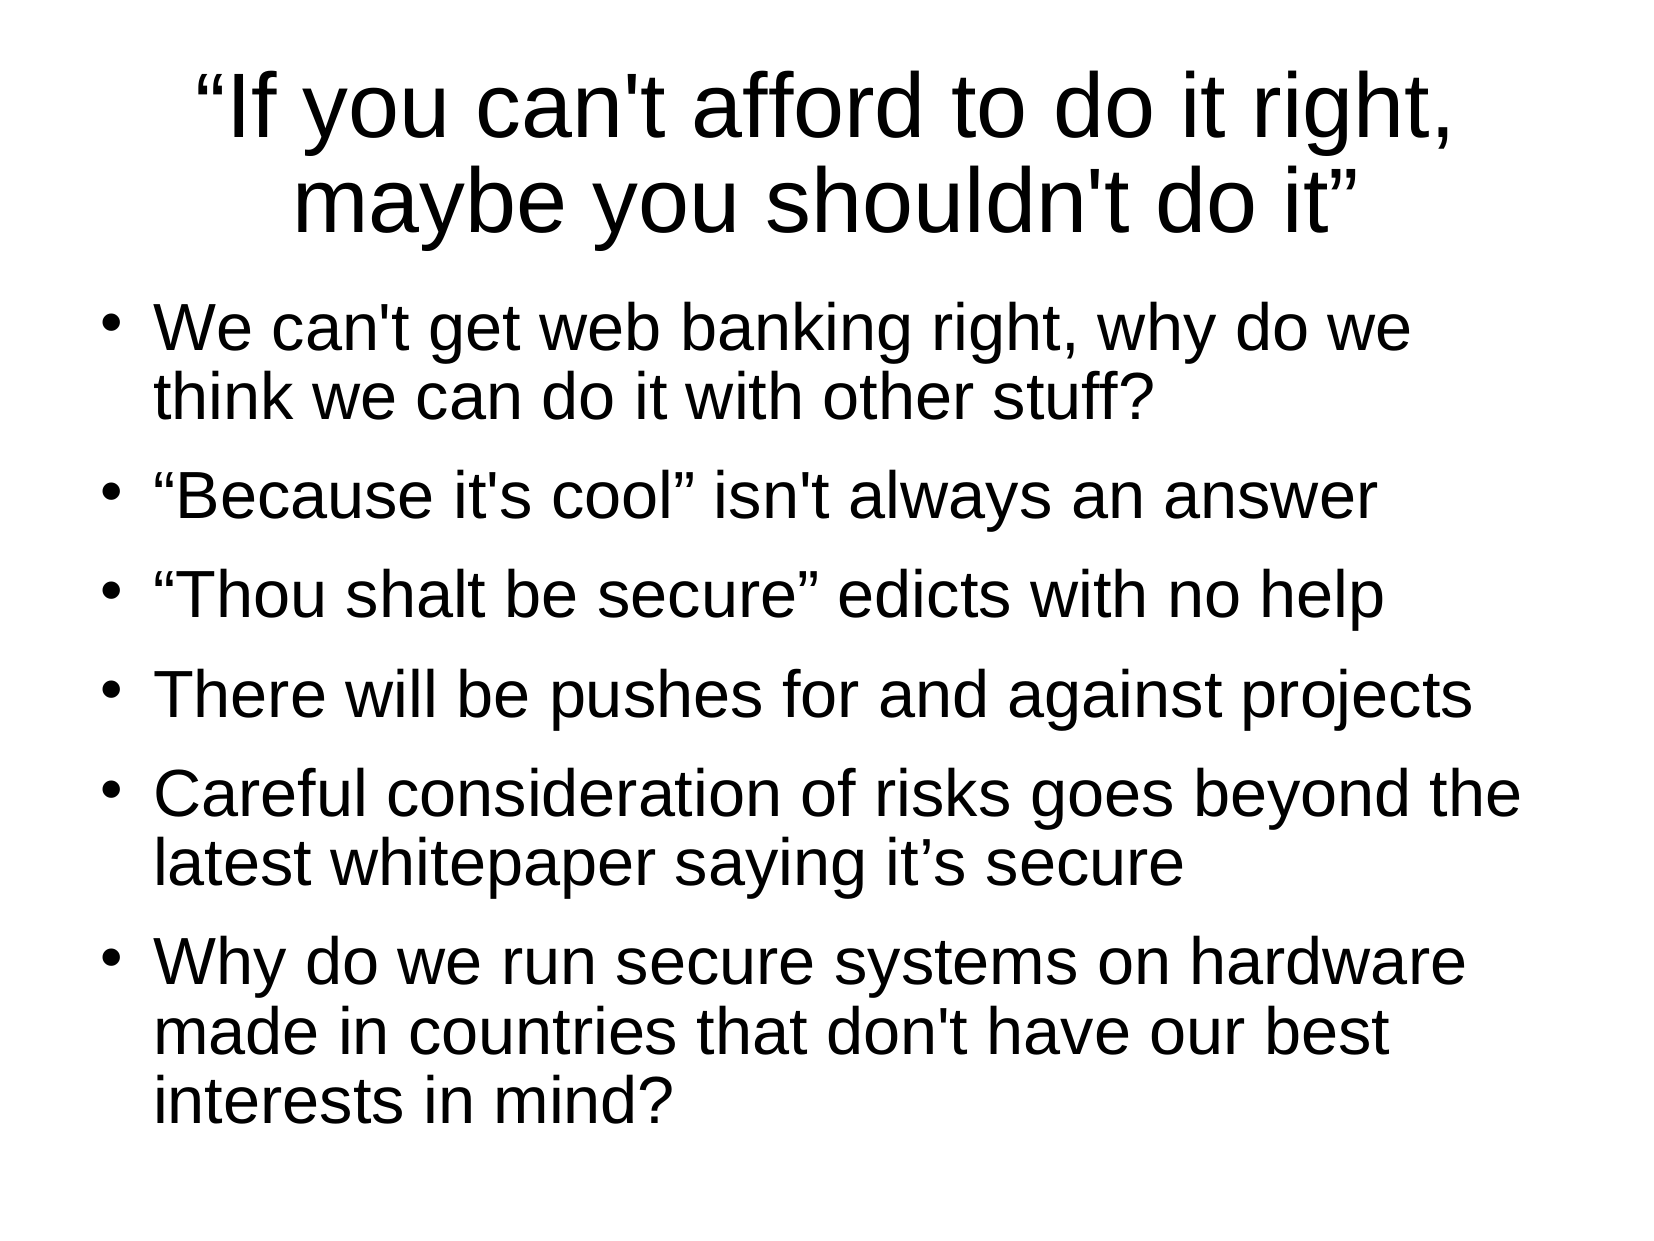

# “If you can't afford to do it right, maybe you shouldn't do it”
We can't get web banking right, why do we think we can do it with other stuff?
“Because it's cool” isn't always an answer
“Thou shalt be secure” edicts with no help
There will be pushes for and against projects
Careful consideration of risks goes beyond the latest whitepaper saying it’s secure
Why do we run secure systems on hardware made in countries that don't have our best interests in mind?